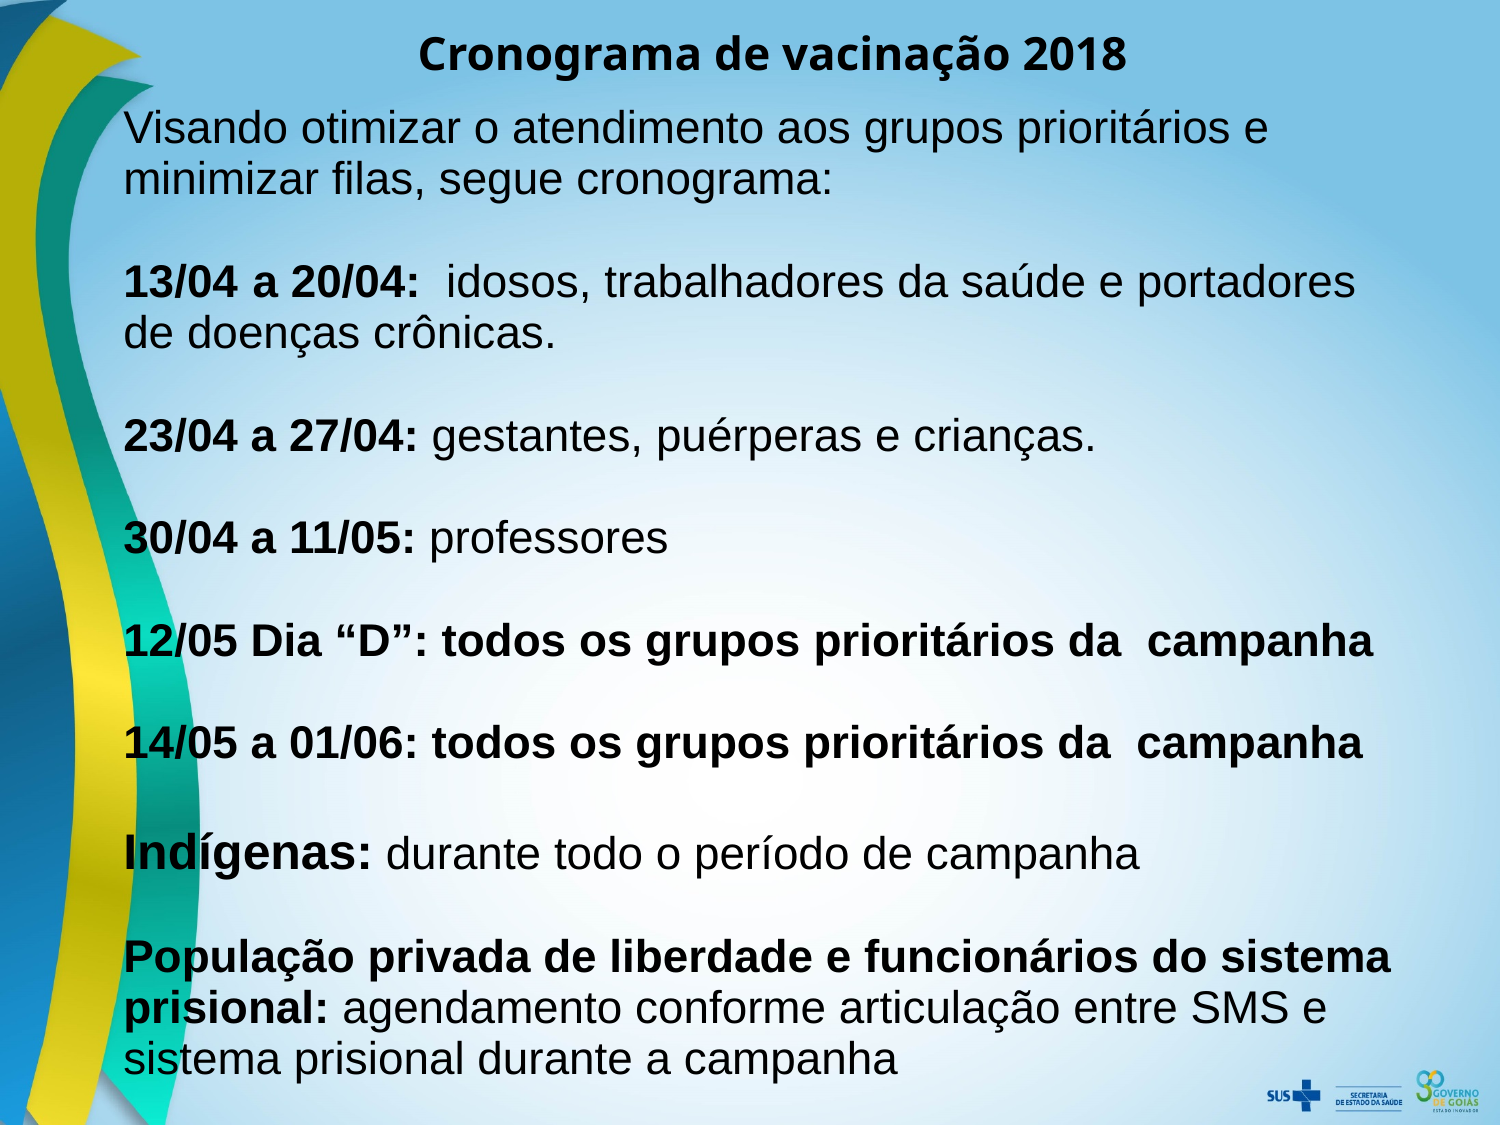

Cronograma de vacinação 2018
Visando otimizar o atendimento aos grupos prioritários e minimizar filas, segue cronograma:
13/04 a 20/04: idosos, trabalhadores da saúde e portadores de doenças crônicas.
23/04 a 27/04: gestantes, puérperas e crianças.
30/04 a 11/05: professores
12/05 Dia “D”: todos os grupos prioritários da campanha
14/05 a 01/06: todos os grupos prioritários da campanha
Indígenas: durante todo o período de campanha
População privada de liberdade e funcionários do sistema prisional: agendamento conforme articulação entre SMS e sistema prisional durante a campanha